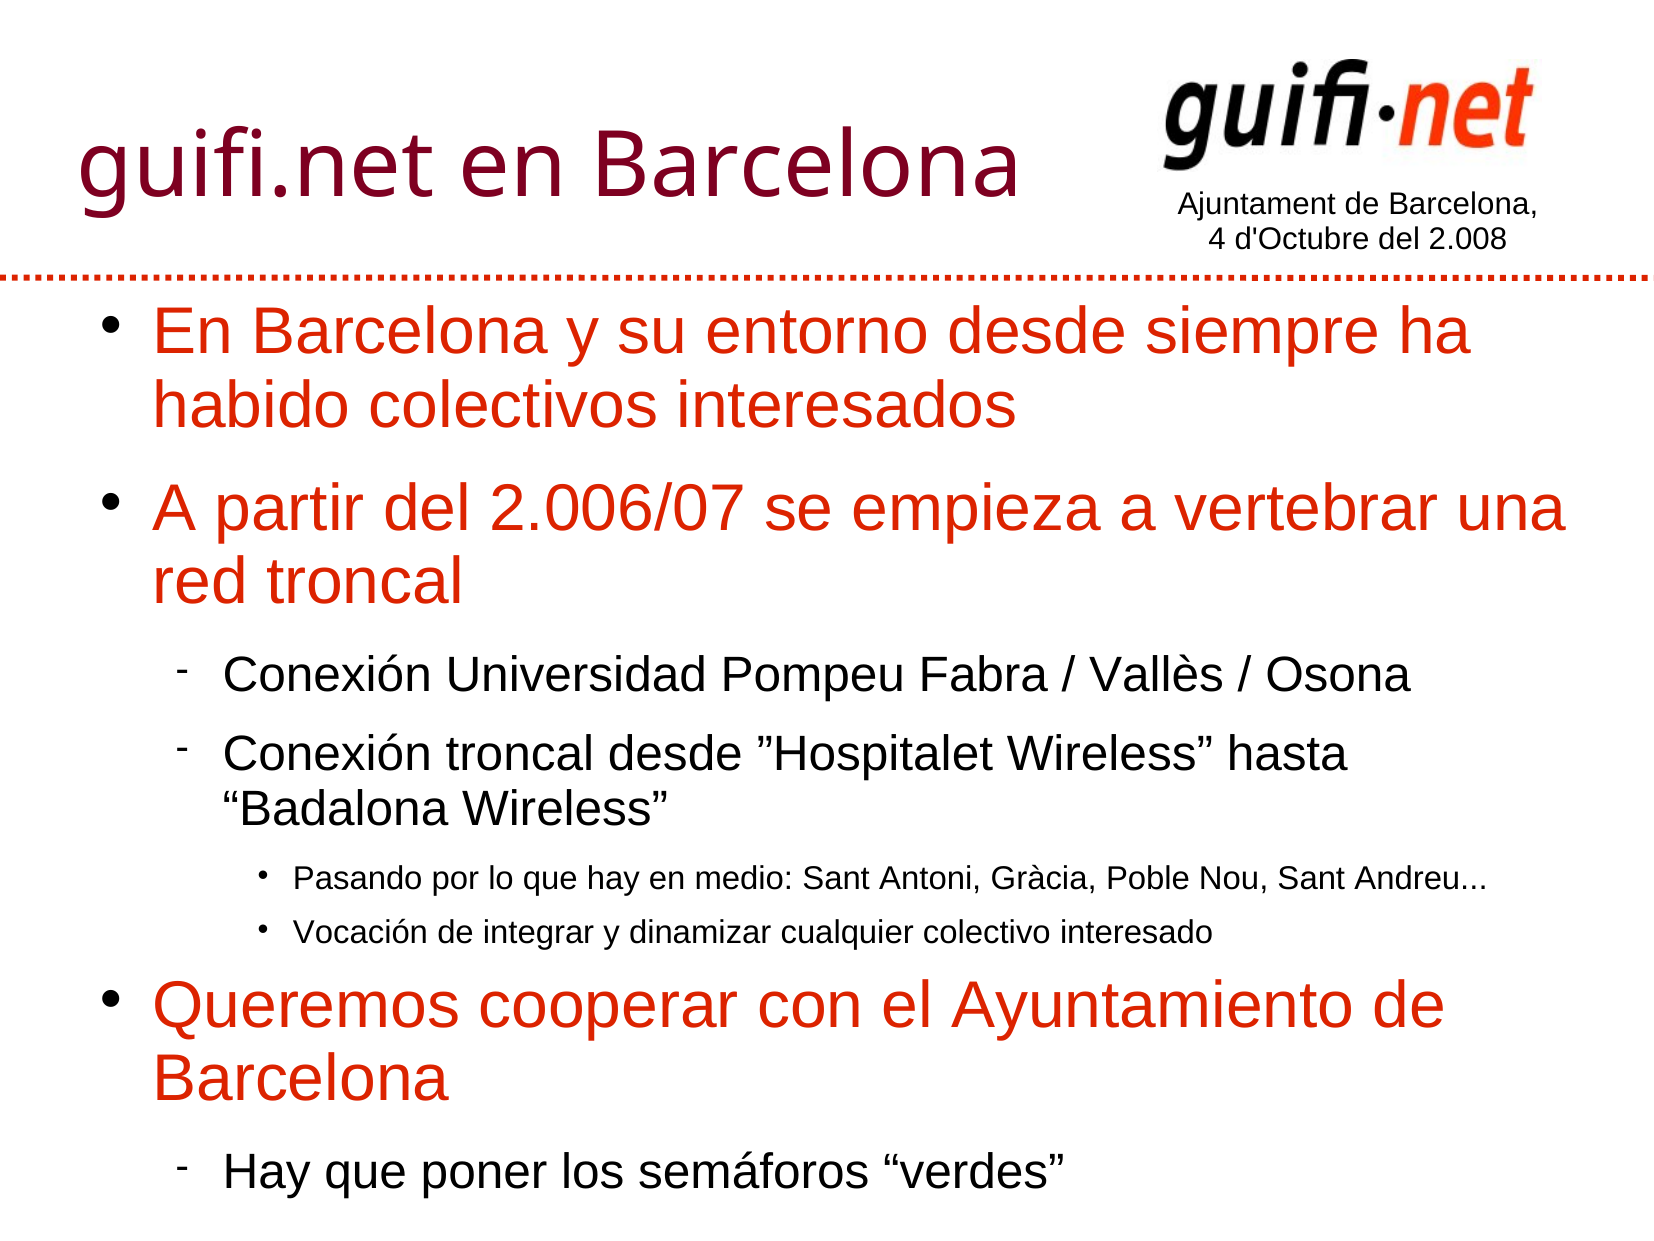

# guifi.net en Barcelona
En Barcelona y su entorno desde siempre ha habido colectivos interesados
A partir del 2.006/07 se empieza a vertebrar una red troncal
Conexión Universidad Pompeu Fabra / Vallès / Osona
Conexión troncal desde ”Hospitalet Wireless” hasta “Badalona Wireless”
Pasando por lo que hay en medio: Sant Antoni, Gràcia, Poble Nou, Sant Andreu...
Vocación de integrar y dinamizar cualquier colectivo interesado
Queremos cooperar con el Ayuntamiento de Barcelona
Hay que poner los semáforos “verdes”